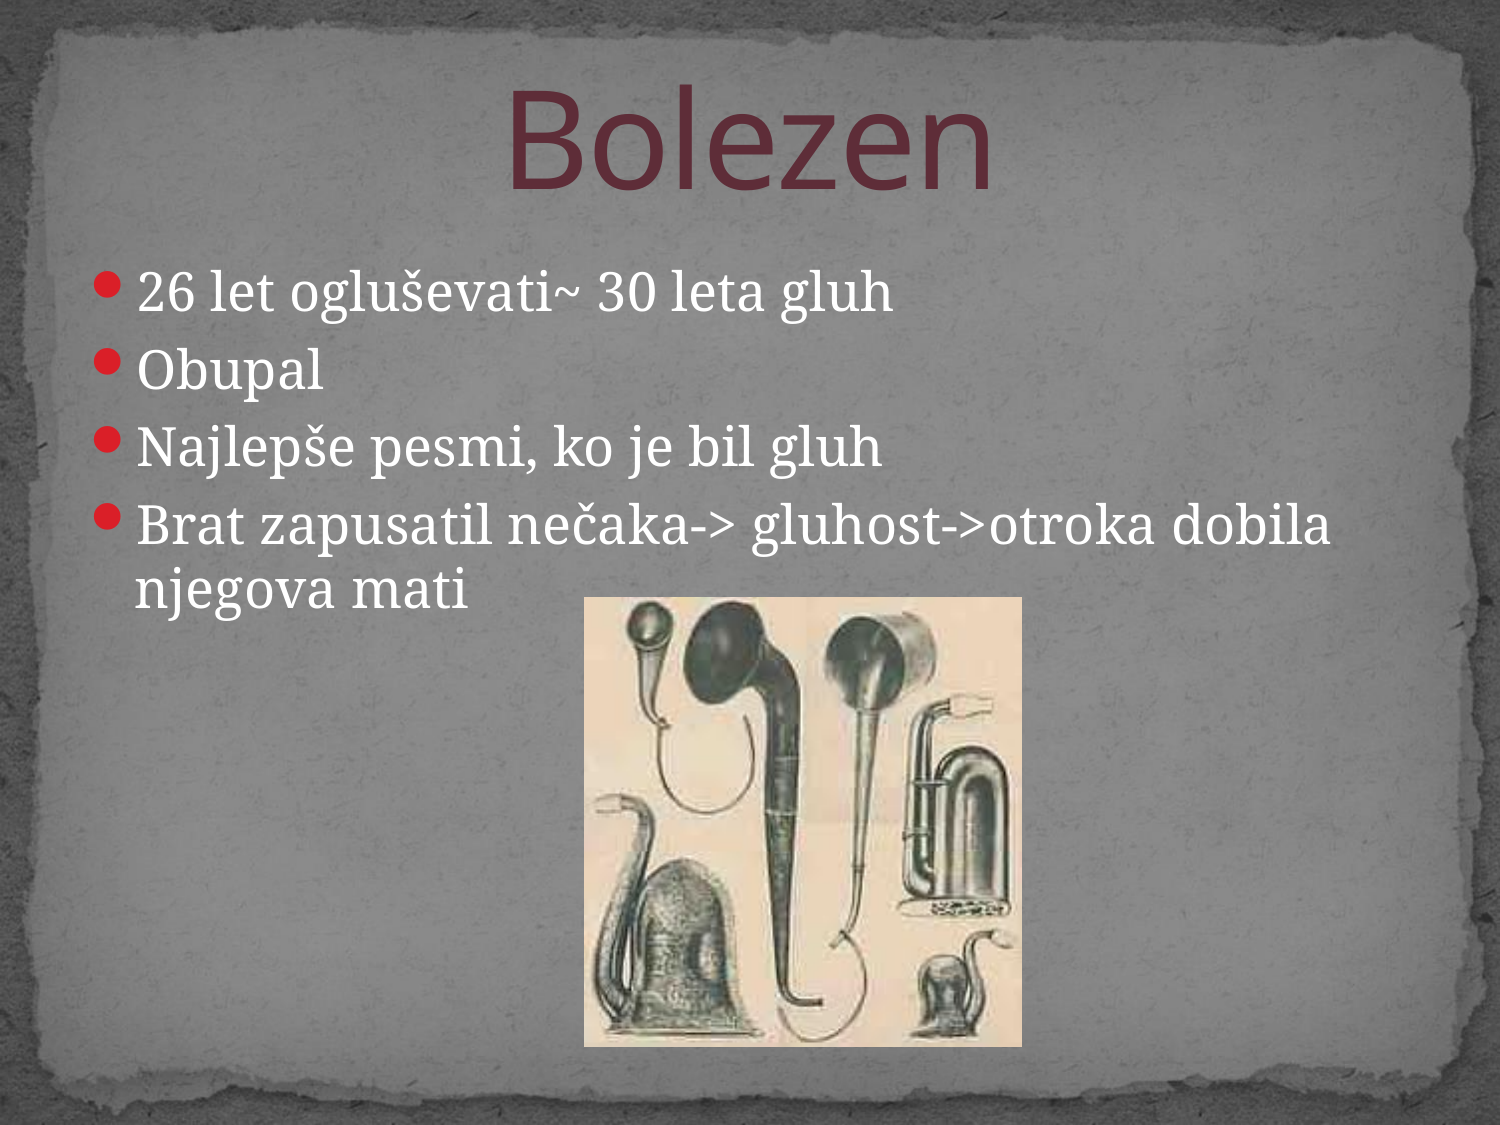

Bolezen
# 26 let ogluševati~ 30 leta gluh
Obupal
Najlepše pesmi, ko je bil gluh
Brat zapusatil nečaka-> gluhost->otroka dobila njegova mati